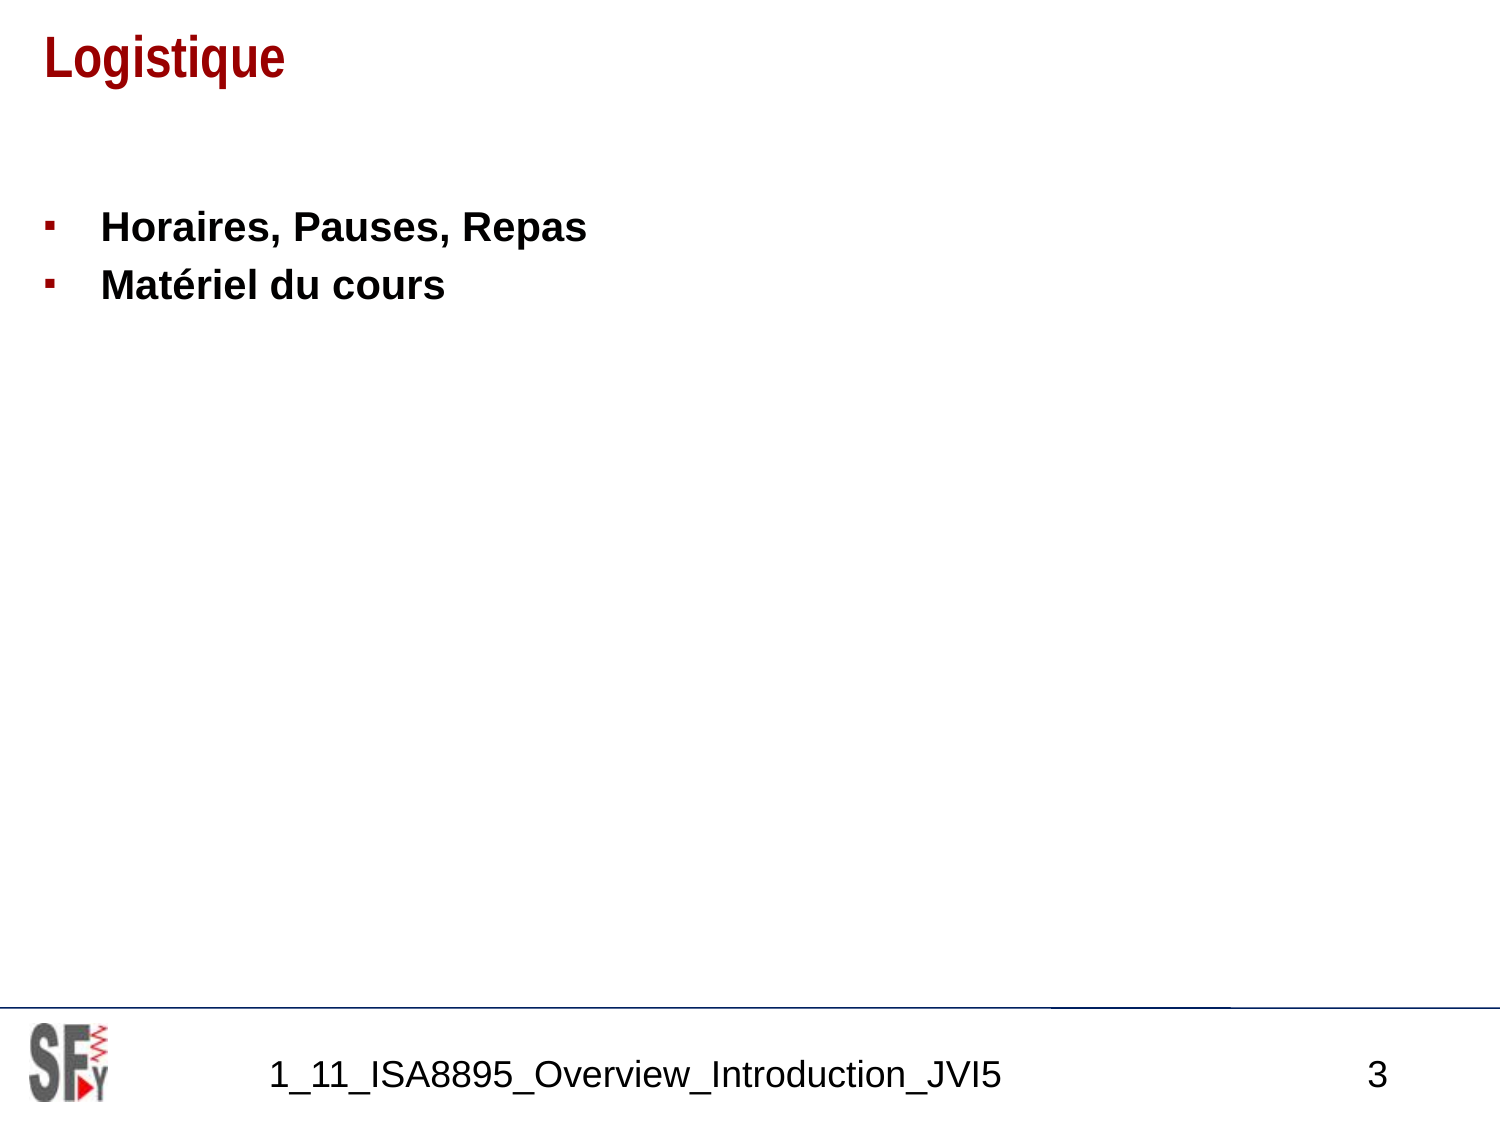

# Logistique
Horaires, Pauses, Repas
Matériel du cours
1_11_ISA8895_Overview_Introduction_JVI5